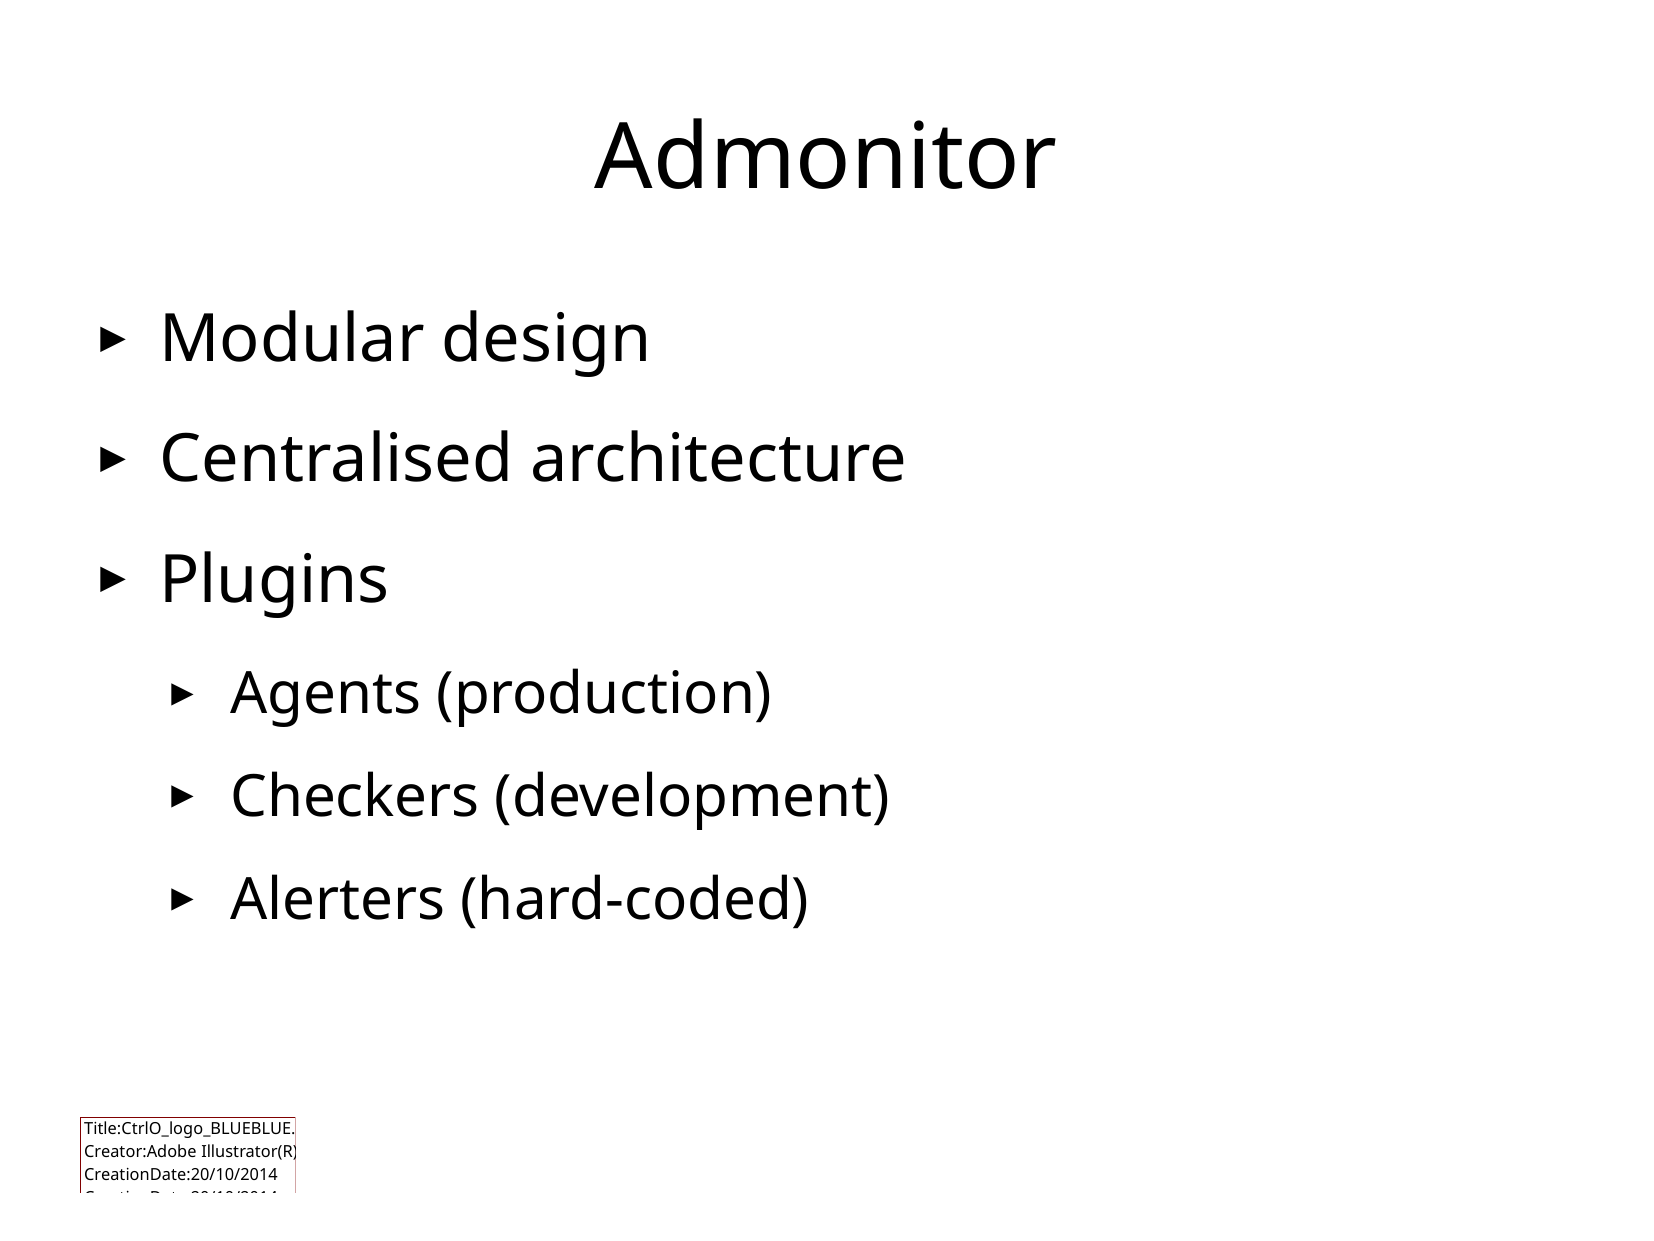

# Admonitor
Modular design
Centralised architecture
Plugins
Agents (production)
Checkers (development)
Alerters (hard-coded)